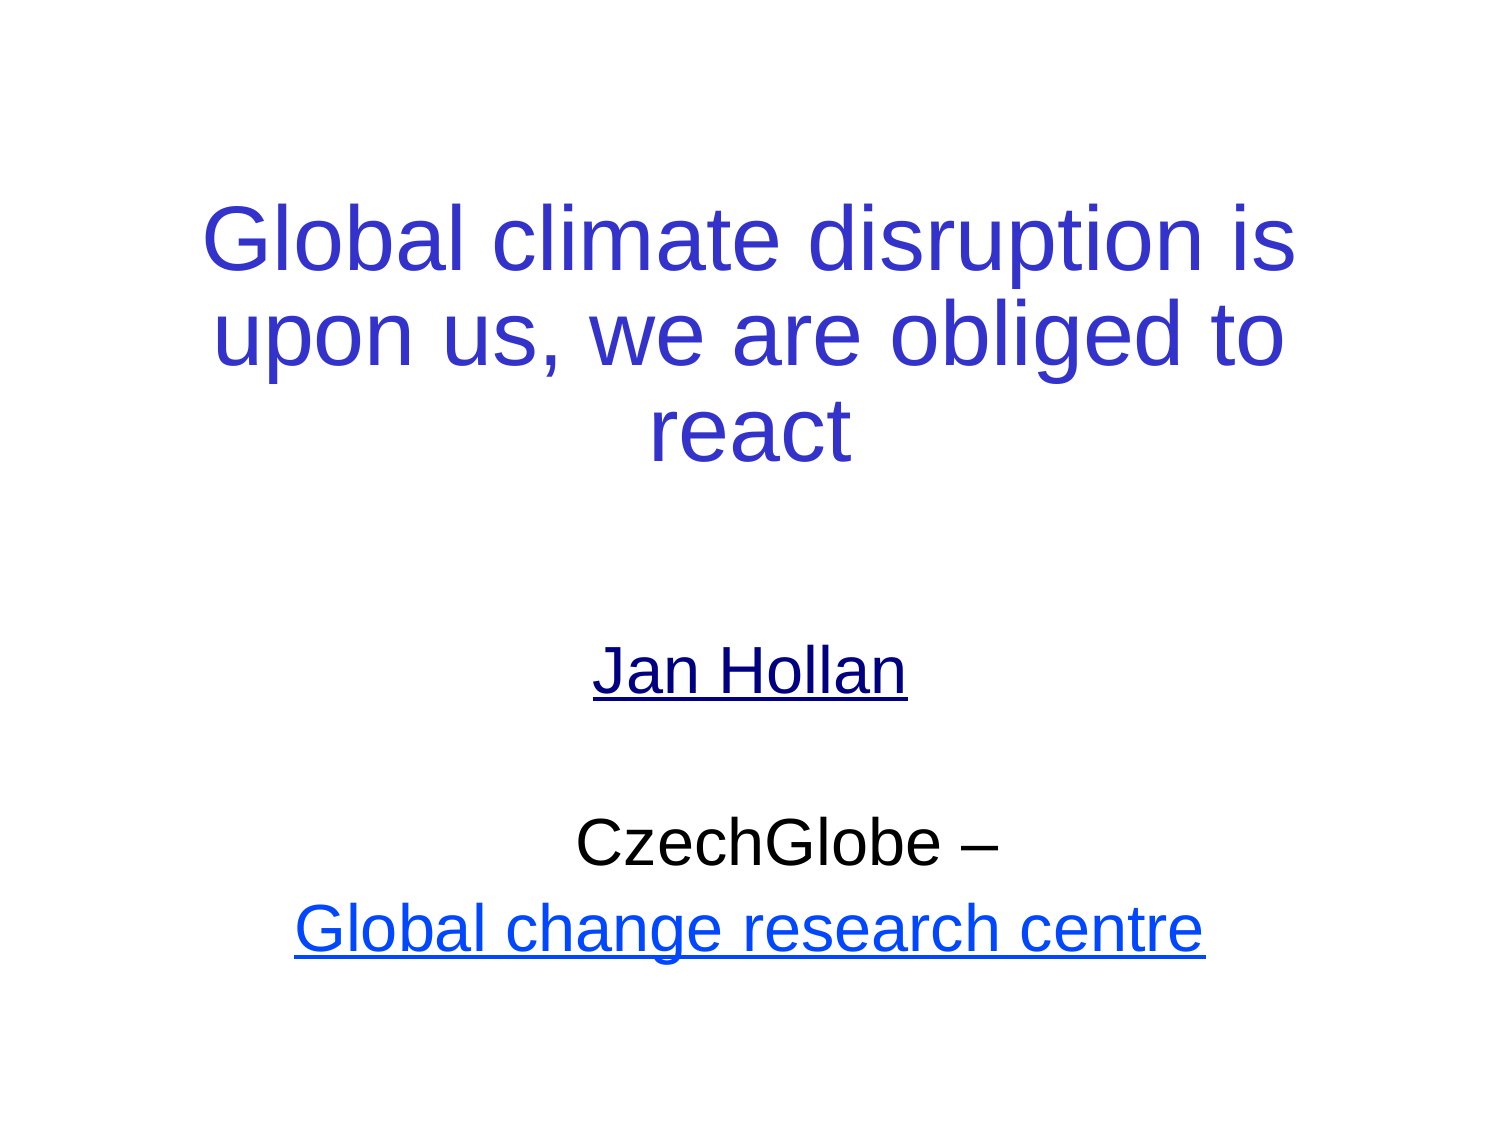

# Global climate disruption is upon us, we are obliged to react
Jan Hollan
 CzechGlobe –
Global change research centre